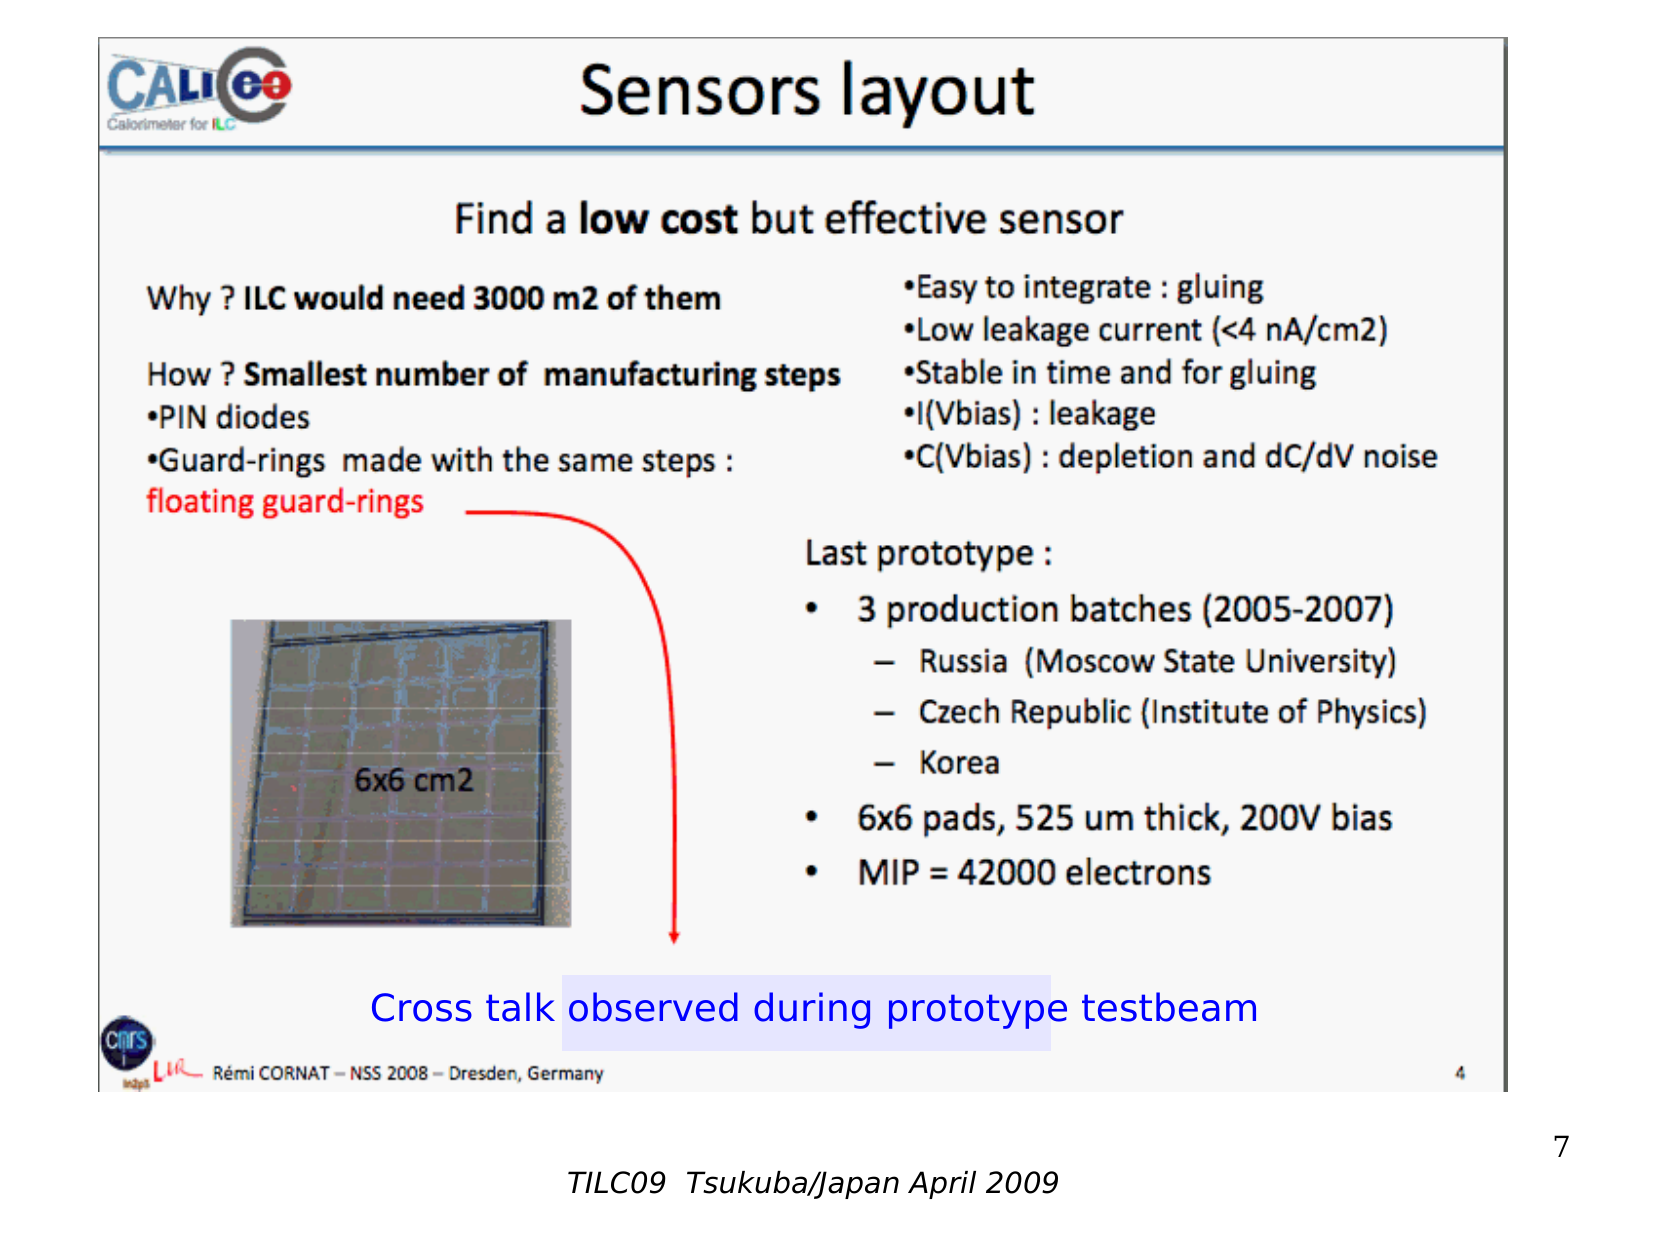

Cross talk observed during prototype testbeam
7